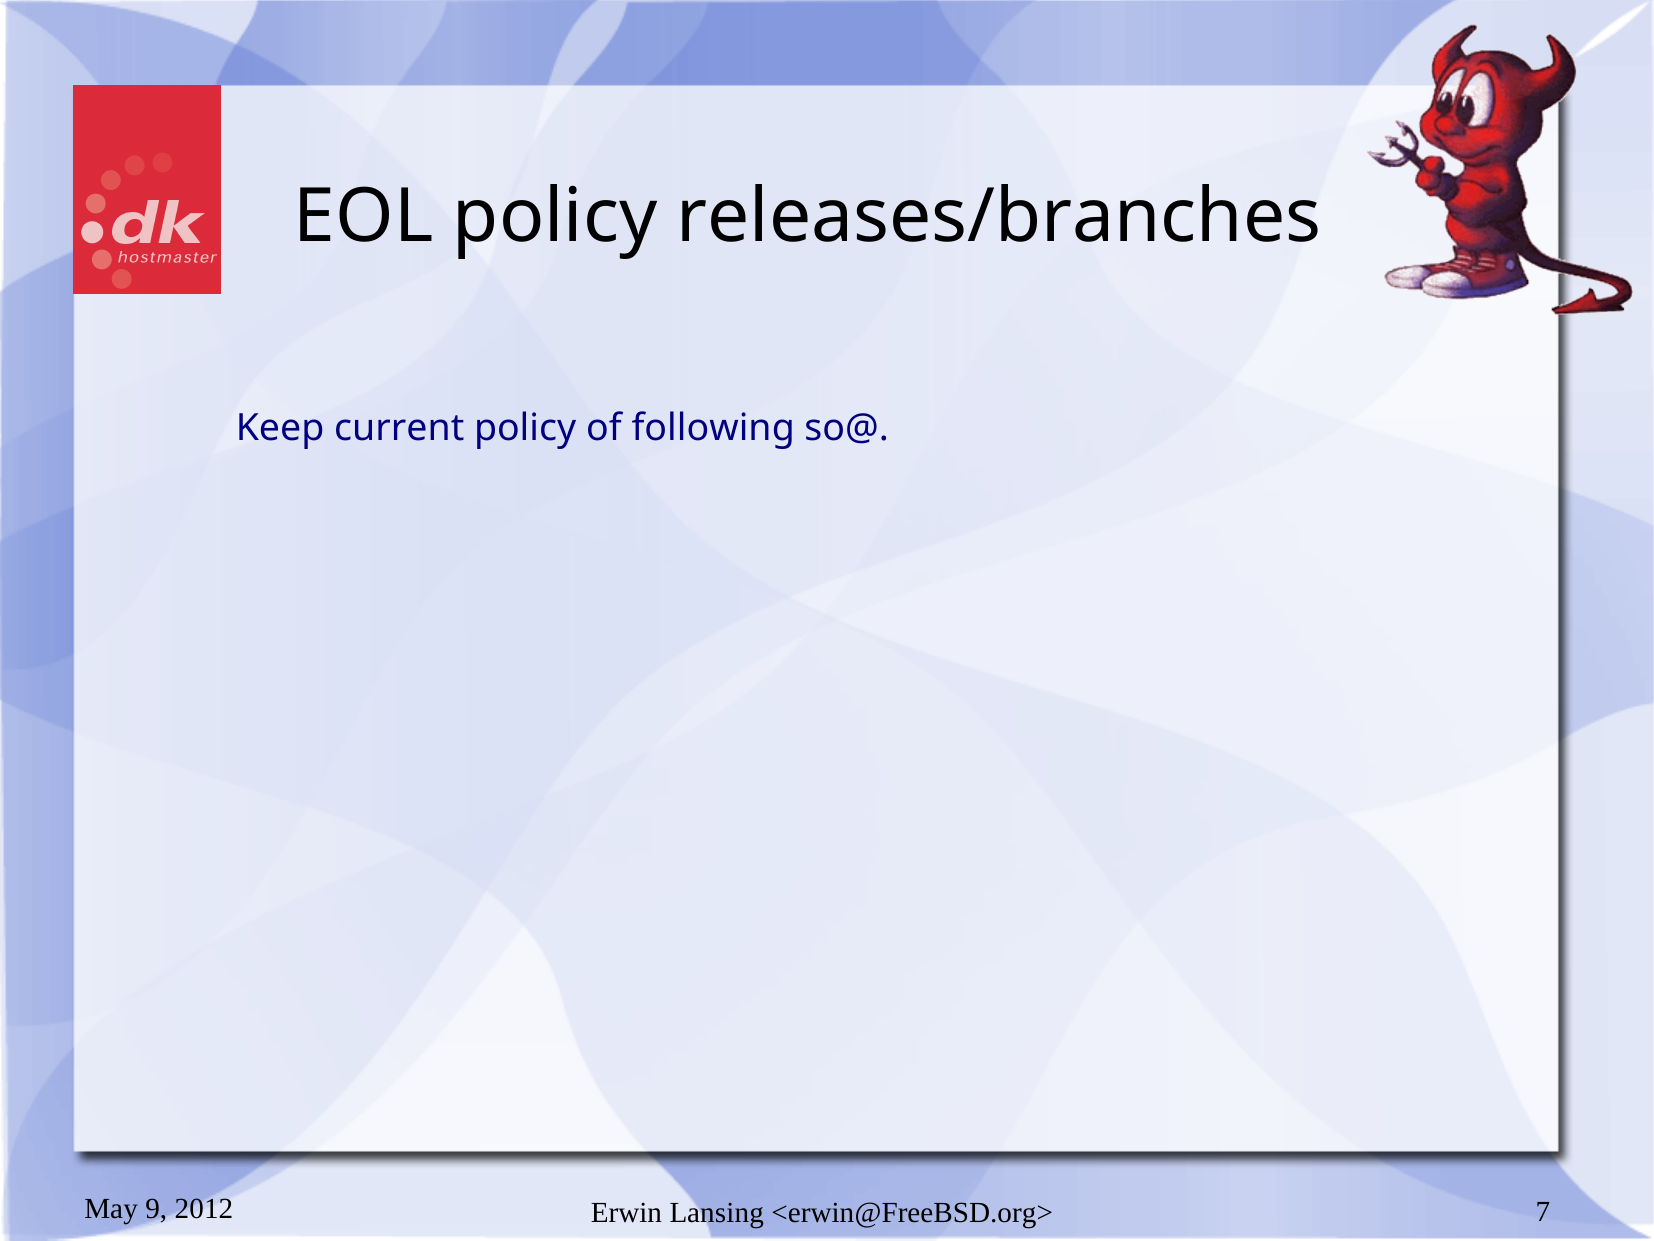

# EOL policy releases/branches
Keep current policy of following so@.
May 9, 2012
7
Erwin Lansing <erwin@FreeBSD.org>